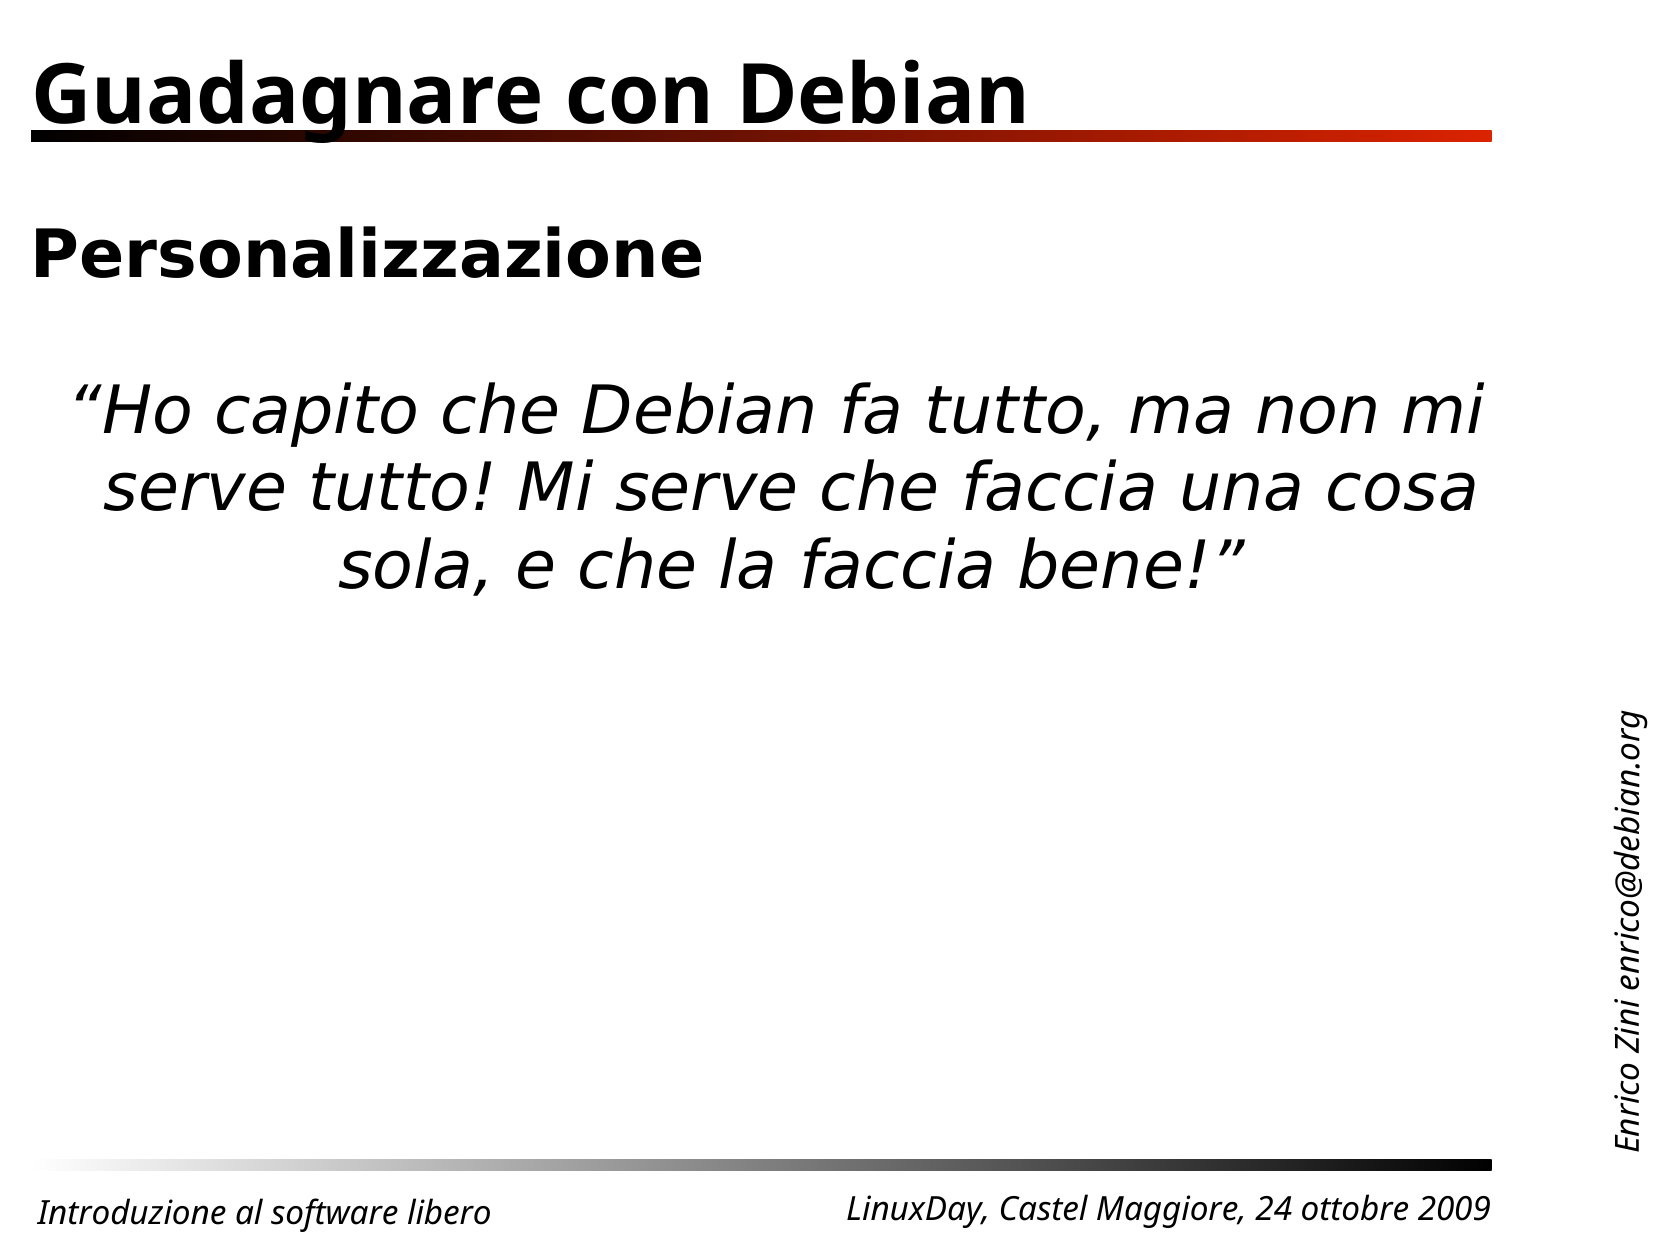

Guadagnare con Debian
Personalizzazione
“Ho capito che Debian fa tutto, ma non mi serve tutto! Mi serve che faccia una cosa sola, e che la faccia bene!”